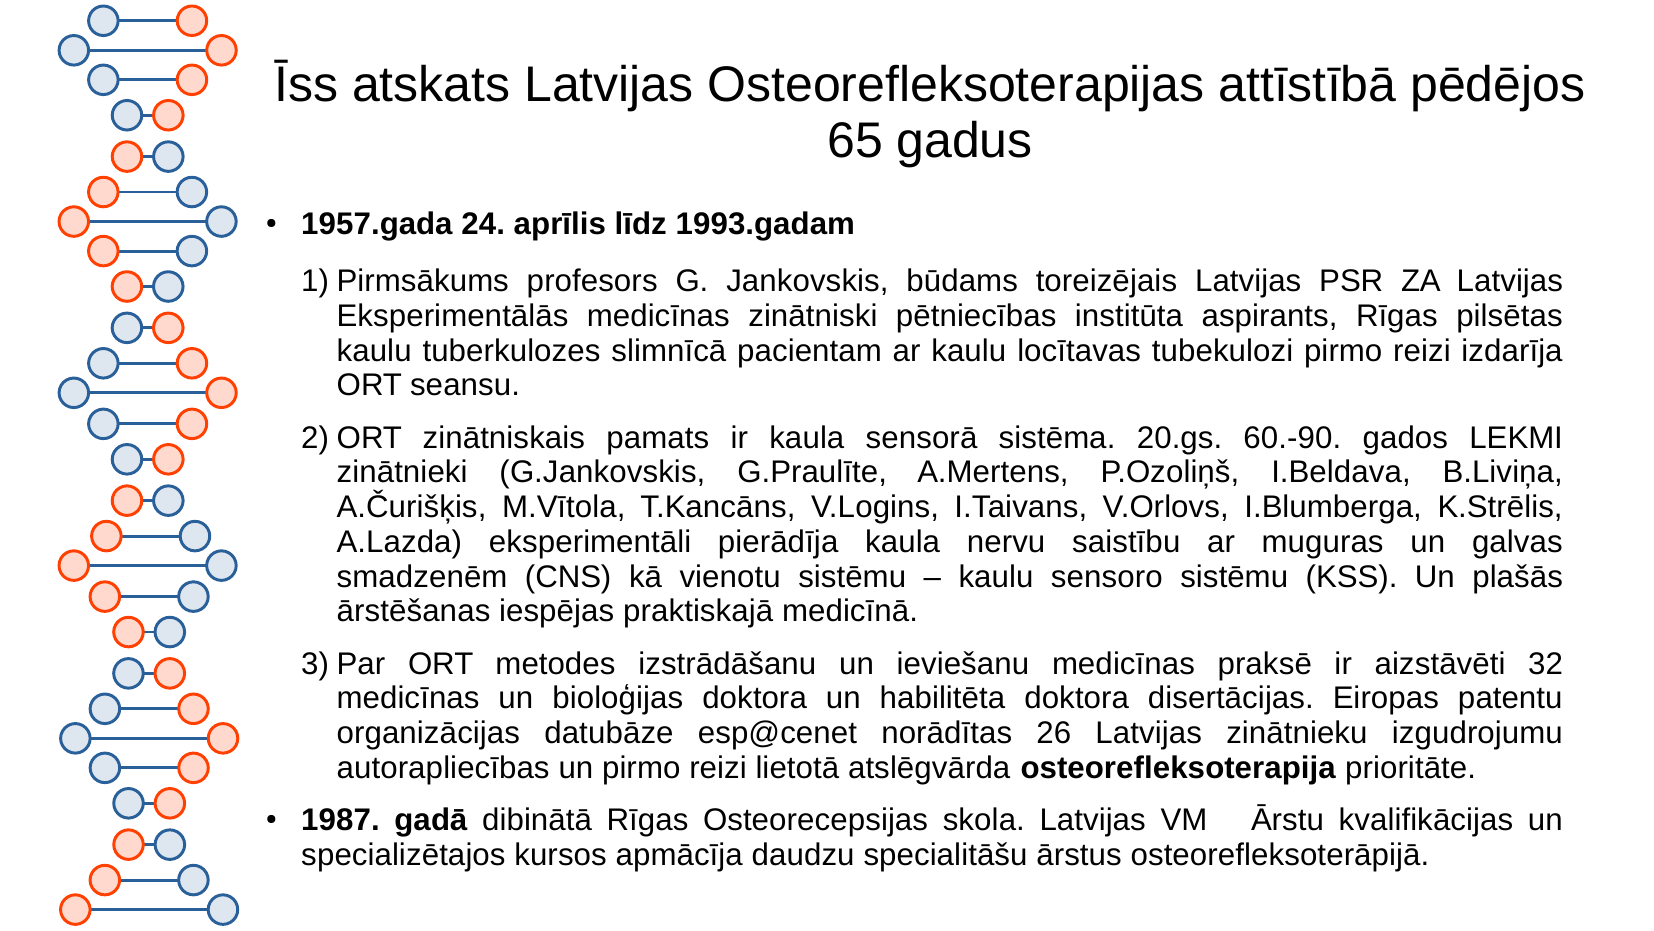

# Īss atskats Latvijas Osteorefleksoterapijas attīstībā pēdējos 65 gadus
1957.gada 24. aprīlis līdz 1993.gadam
Pirmsākums profesors G. Jankovskis, būdams toreizējais Latvijas PSR ZA Latvijas Eksperimentālās medicīnas zinātniski pētniecības institūta aspirants, Rīgas pilsētas kaulu tuberkulozes slimnīcā pacientam ar kaulu locītavas tubekulozi pirmo reizi izdarīja ORT seansu.
ORT zinātniskais pamats ir kaula sensorā sistēma. 20.gs. 60.-90. gados LEKMI zinātnieki (G.Jankovskis, G.Praulīte, A.Mertens, P.Ozoliņš, I.Beldava, B.Liviņa, A.Čurišķis, M.Vītola, T.Kancāns, V.Logins, I.Taivans, V.Orlovs, I.Blumberga, K.Strēlis, A.Lazda) eksperimentāli pierādīja kaula nervu saistību ar muguras un galvas smadzenēm (CNS) kā vienotu sistēmu – kaulu sensoro sistēmu (KSS). Un plašās ārstēšanas iespējas praktiskajā medicīnā.
Par ORT metodes izstrādāšanu un ieviešanu medicīnas praksē ir aizstāvēti 32 medicīnas un bioloģijas doktora un habilitēta doktora disertācijas. Eiropas patentu organizācijas datubāze esp@cenet norādītas 26 Latvijas zinātnieku izgudrojumu autorapliecības un pirmo reizi lietotā atslēgvārda osteorefleksoterapija prioritāte.
1987. gadā dibinātā Rīgas Osteorecepsijas skola. Latvijas VM Ārstu kvalifikācijas un specializētajos kursos apmācīja daudzu specialitāšu ārstus osteorefleksoterāpijā.
2